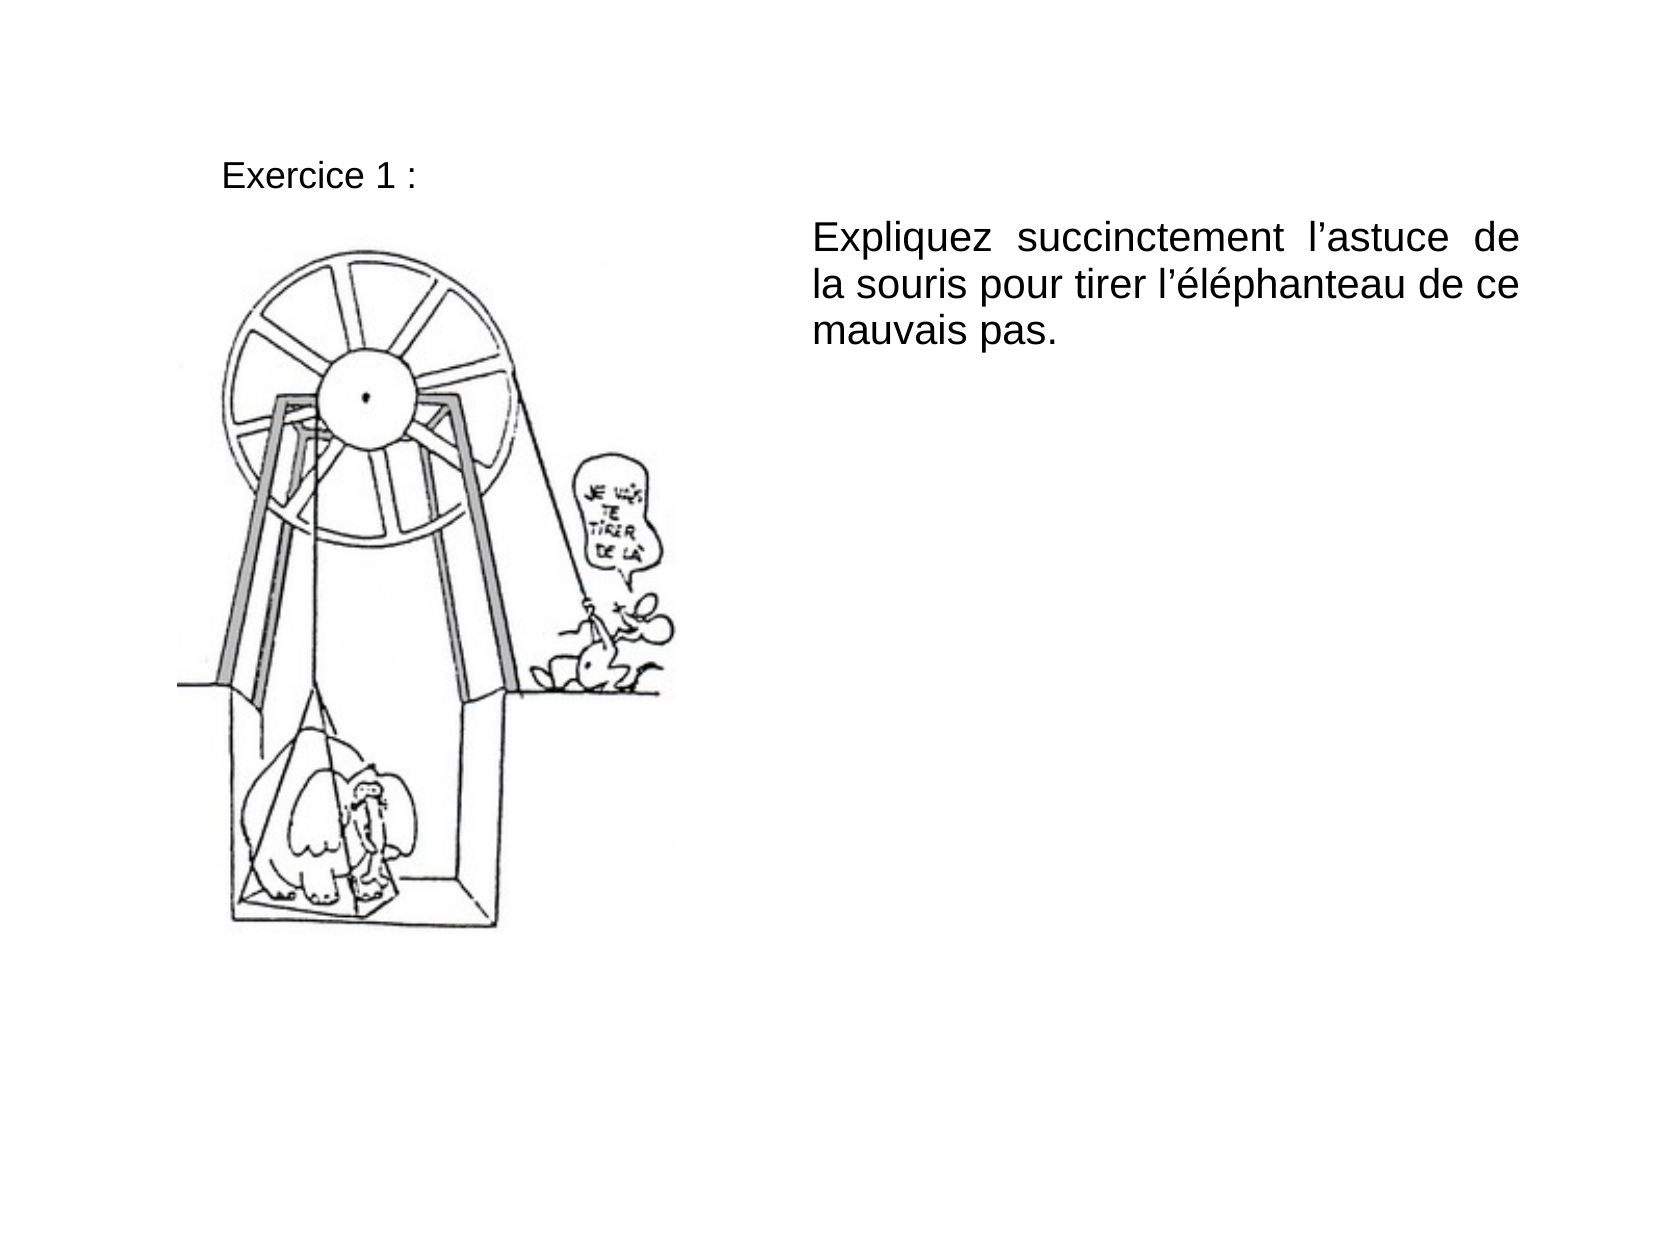

Exercice 1 :
Expliquez succinctement l’astuce de la souris pour tirer l’éléphanteau de ce mauvais pas.